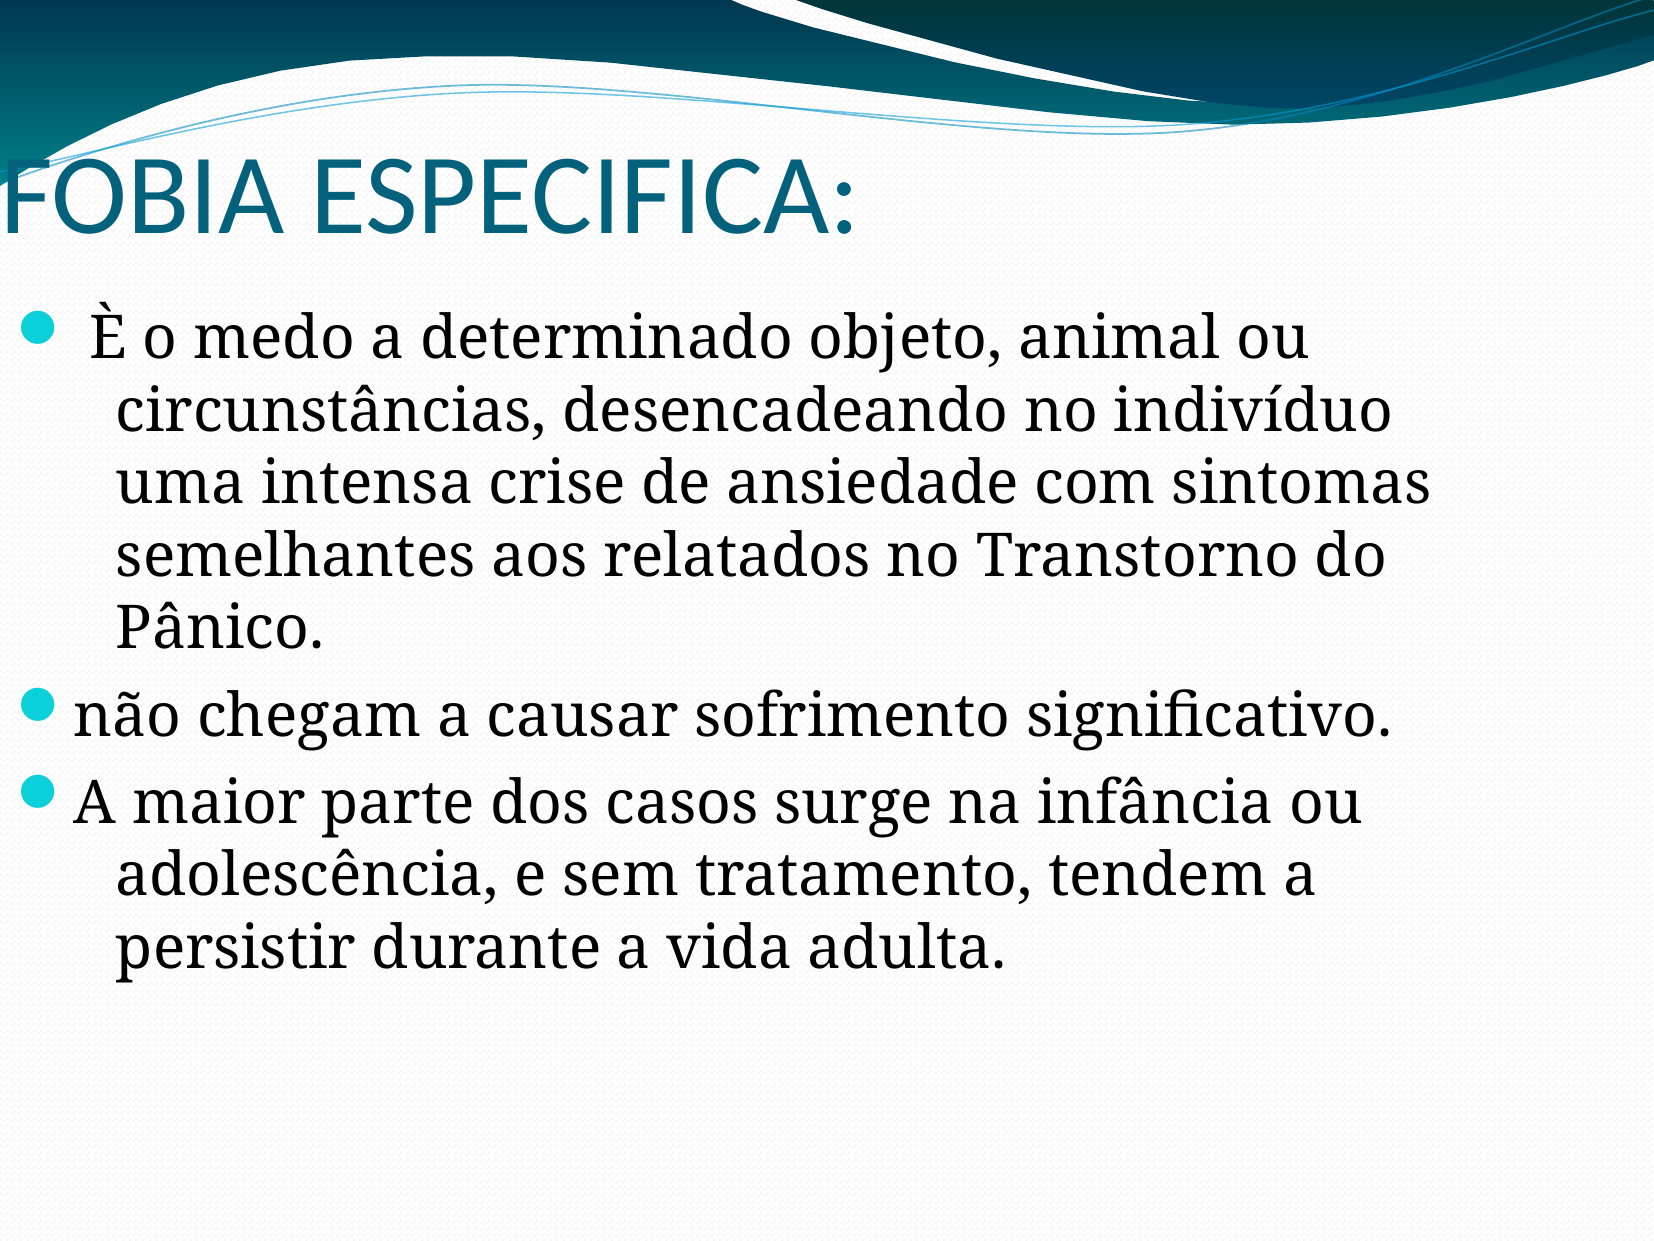

# FOBIA ESPECIFICA:
 È o medo a determinado objeto, animal ou circunstâncias, desencadeando no indivíduo uma intensa crise de ansiedade com sintomas semelhantes aos relatados no Transtorno do Pânico.
não chegam a causar sofrimento significativo.
A maior parte dos casos surge na infância ou adolescência, e sem tratamento, tendem a persistir durante a vida adulta.